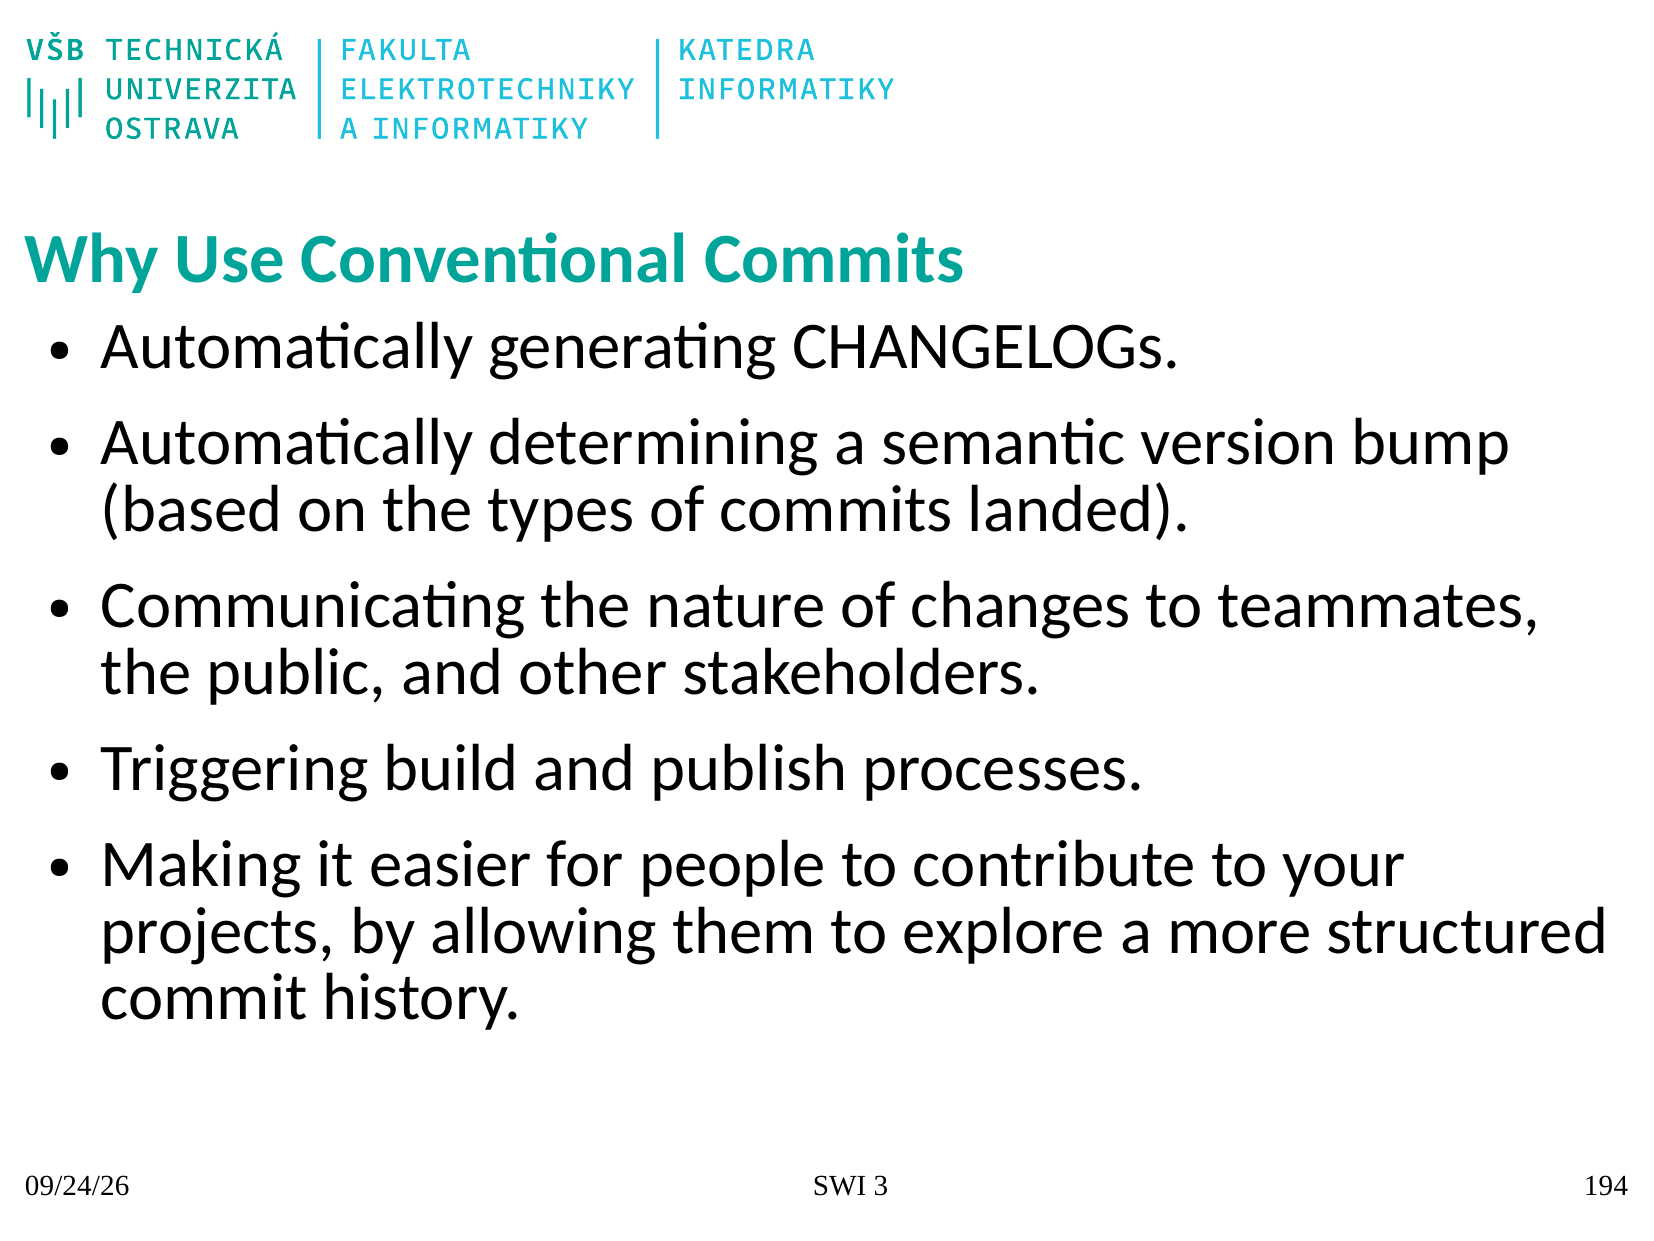

# Why Use Conventional Commits
Automatically generating CHANGELOGs.
Automatically determining a semantic version bump (based on the types of commits landed).
Communicating the nature of changes to teammates, the public, and other stakeholders.
Triggering build and publish processes.
Making it easier for people to contribute to your projects, by allowing them to explore a more structured commit history.
SWI 3
194